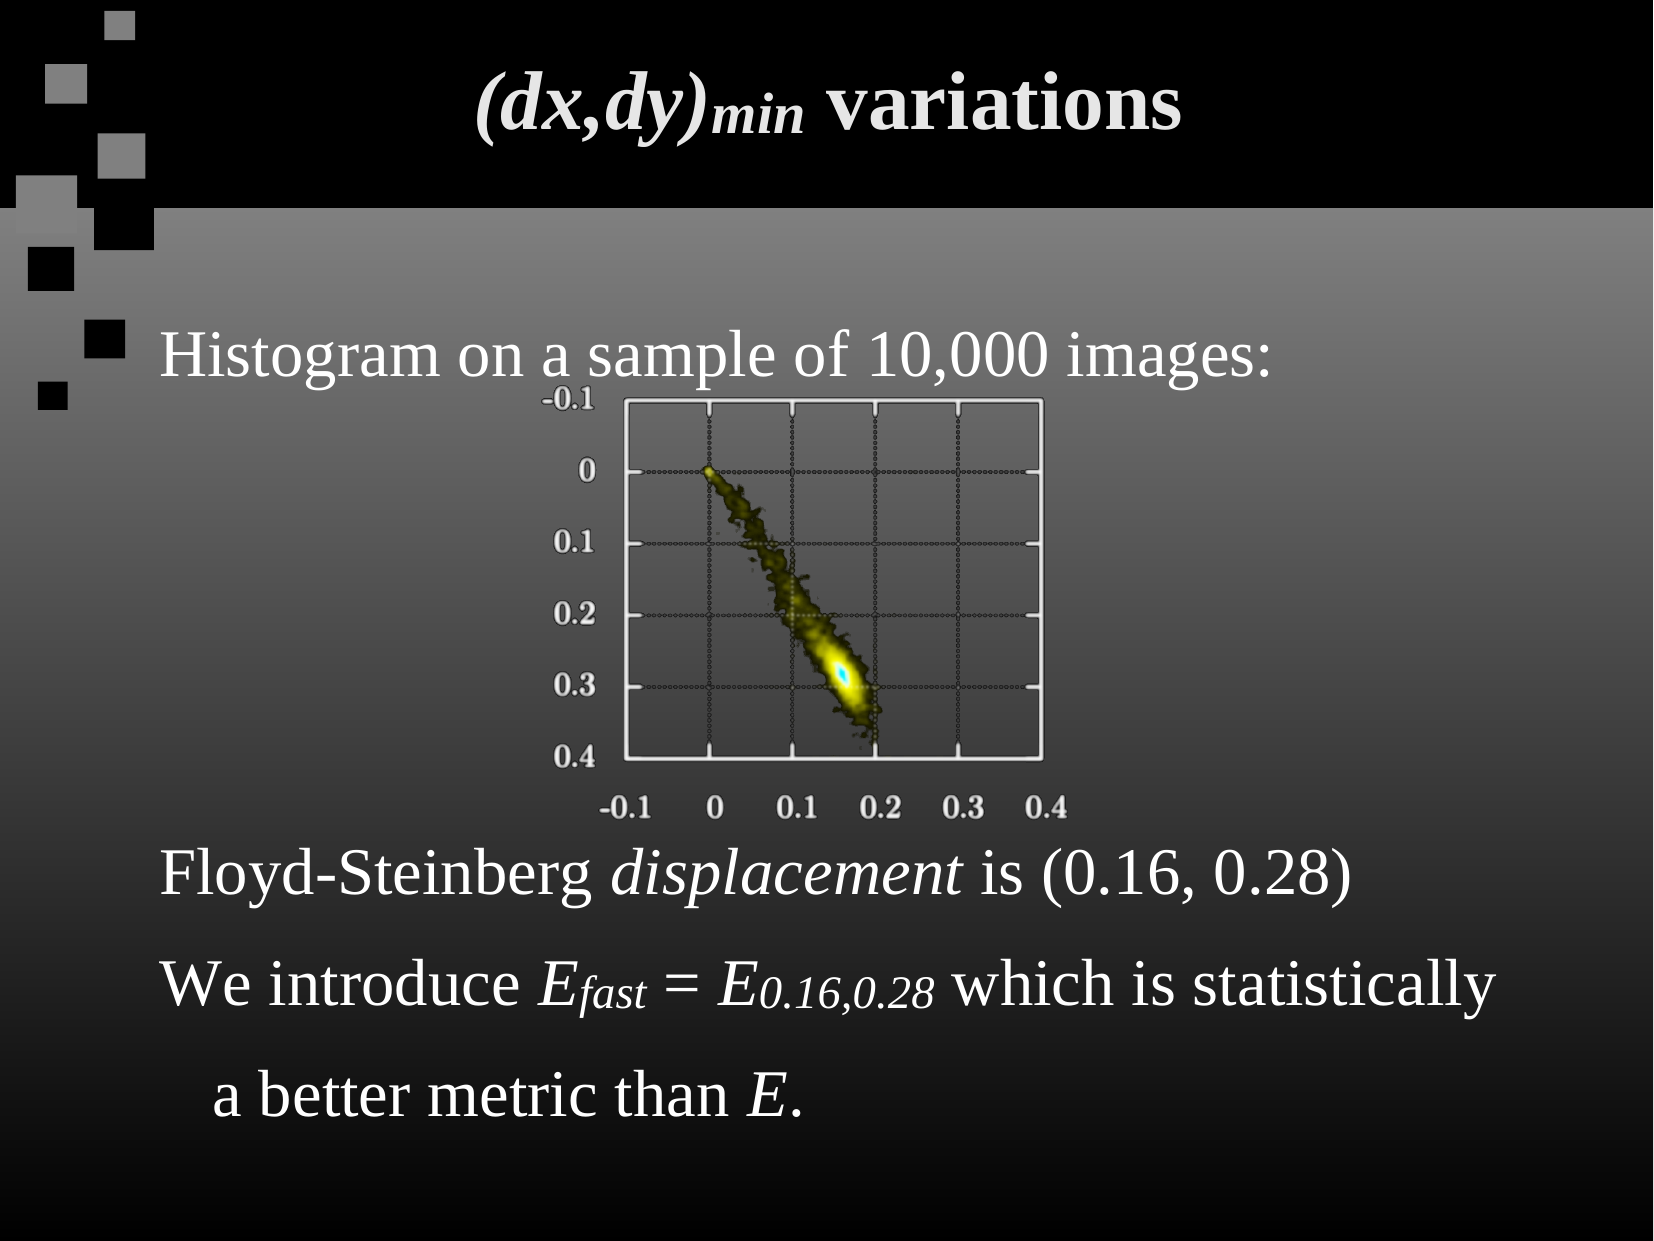

# (dx,dy)min variations
Histogram on a sample of 10,000 images:
Floyd-Steinberg displacement is (0.16, 0.28)
We introduce Efast = E0.16,0.28 which is statistically a better metric than E.